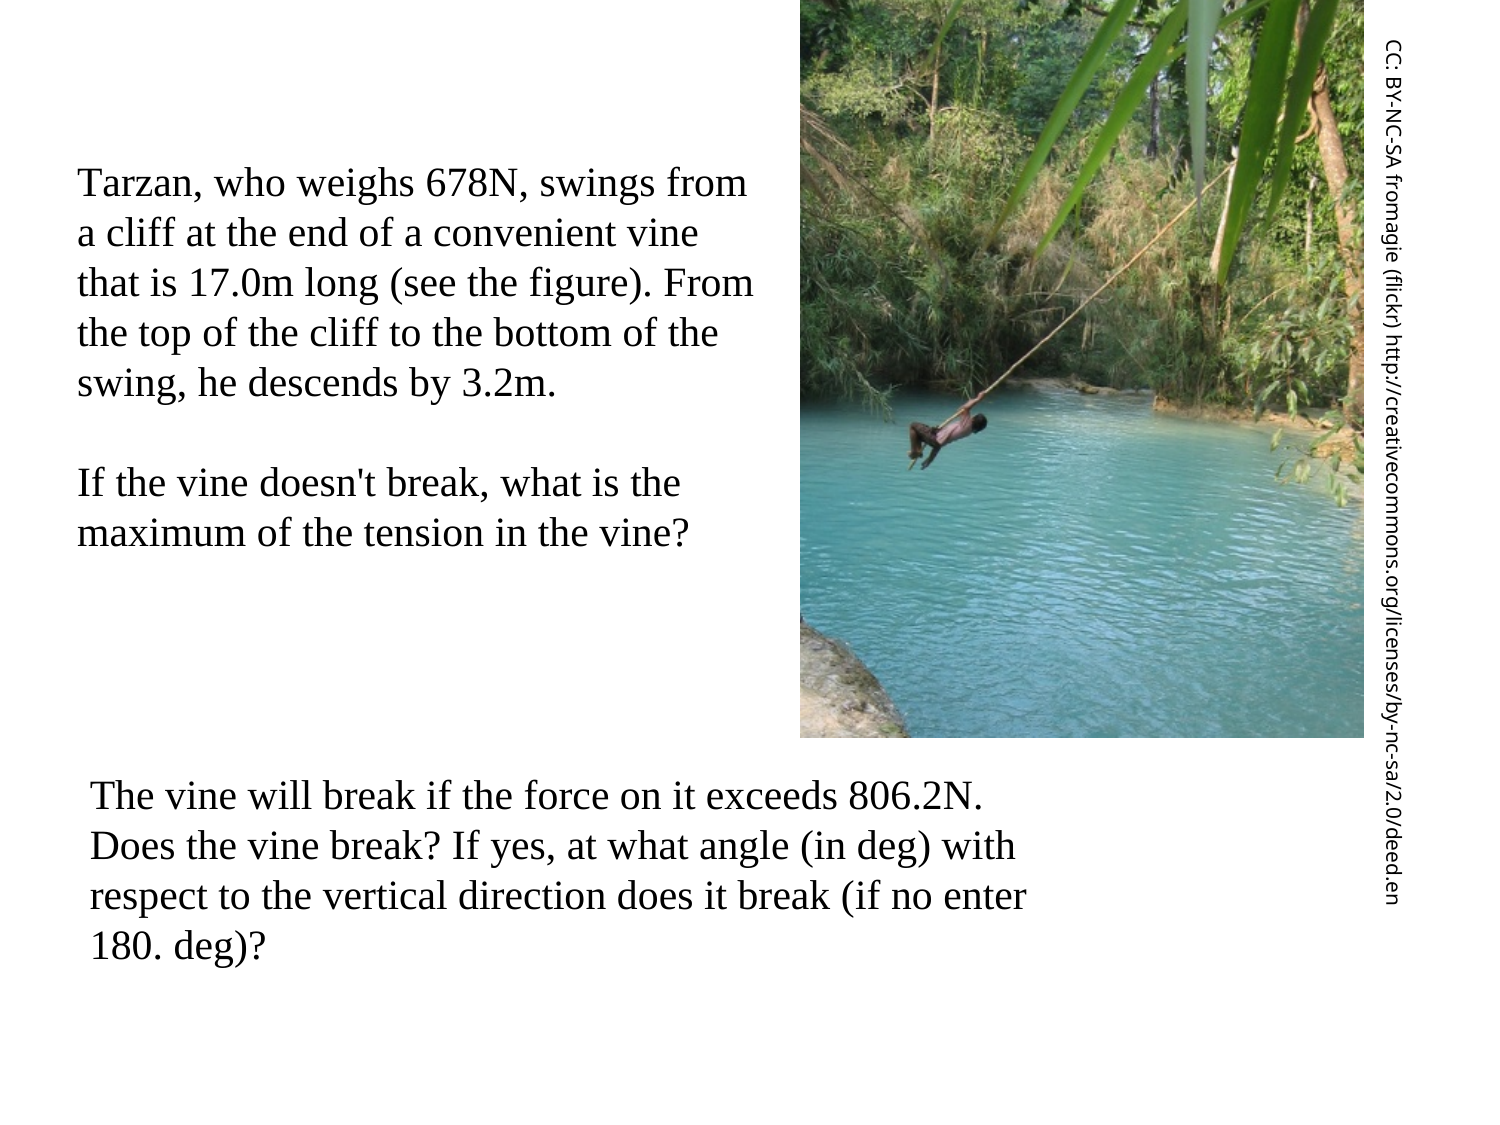

Tarzan, who weighs 678N, swings from a cliff at the end of a convenient vine that is 17.0m long (see the figure). From the top of the cliff to the bottom of the swing, he descends by 3.2m.
If the vine doesn't break, what is the maximum of the tension in the vine?
CC: BY-NC-SA fromagie (flickr) http://creativecommons.org/licenses/by-nc-sa/2.0/deed.en
The vine will break if the force on it exceeds 806.2N. Does the vine break? If yes, at what angle (in deg) with respect to the vertical direction does it break (if no enter 180. deg)?